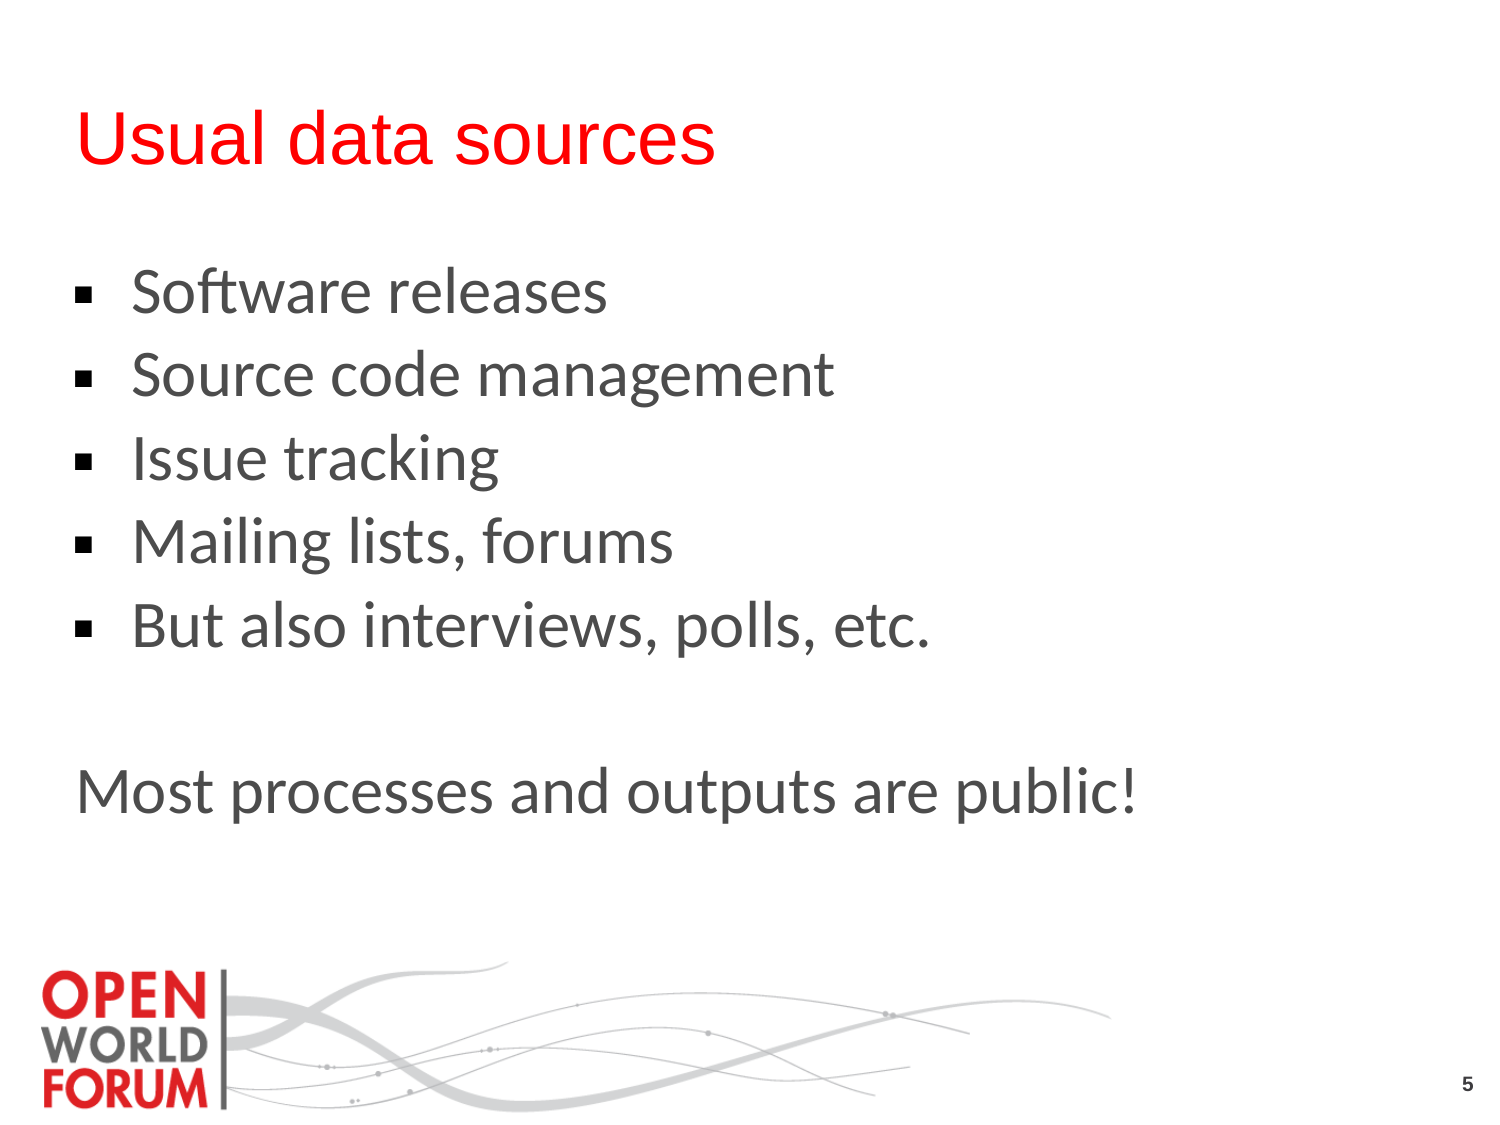

# Usual data sources
Software releases
Source code management
Issue tracking
Mailing lists, forums
But also interviews, polls, etc.
Most processes and outputs are public!
5